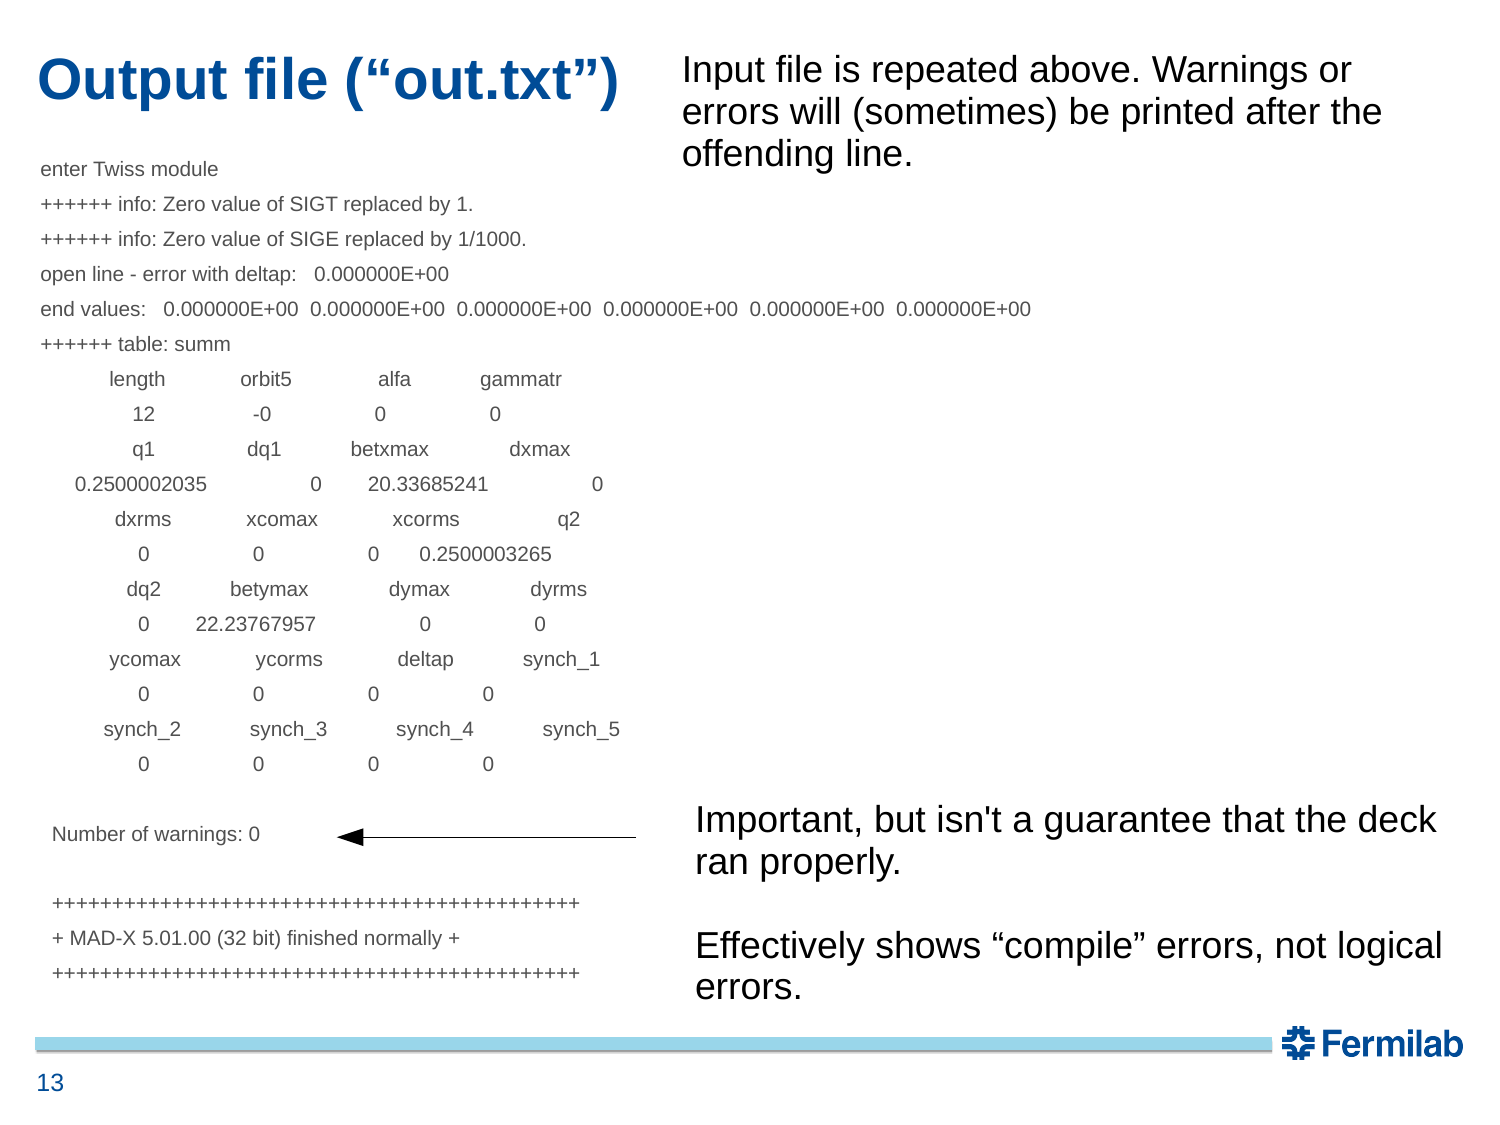

Output file (“out.txt”)
Input file is repeated above. Warnings or errors will (sometimes) be printed after the offending line.
# enter Twiss module
++++++ info: Zero value of SIGT replaced by 1.
++++++ info: Zero value of SIGE replaced by 1/1000.
open line - error with deltap: 0.000000E+00
end values: 0.000000E+00 0.000000E+00 0.000000E+00 0.000000E+00 0.000000E+00 0.000000E+00
++++++ table: summ
 length orbit5 alfa gammatr
 12 -0 0 0
 q1 dq1 betxmax dxmax
 0.2500002035 0 20.33685241 0
 dxrms xcomax xcorms q2
 0 0 0 0.2500003265
 dq2 betymax dymax dyrms
 0 22.23767957 0 0
 ycomax ycorms deltap synch_1
 0 0 0 0
 synch_2 synch_3 synch_4 synch_5
 0 0 0 0
 Number of warnings: 0
 ++++++++++++++++++++++++++++++++++++++++++++
 + MAD-X 5.01.00 (32 bit) finished normally +
 ++++++++++++++++++++++++++++++++++++++++++++
Important, but isn't a guarantee that the deck ran properly.
Effectively shows “compile” errors, not logical errors.